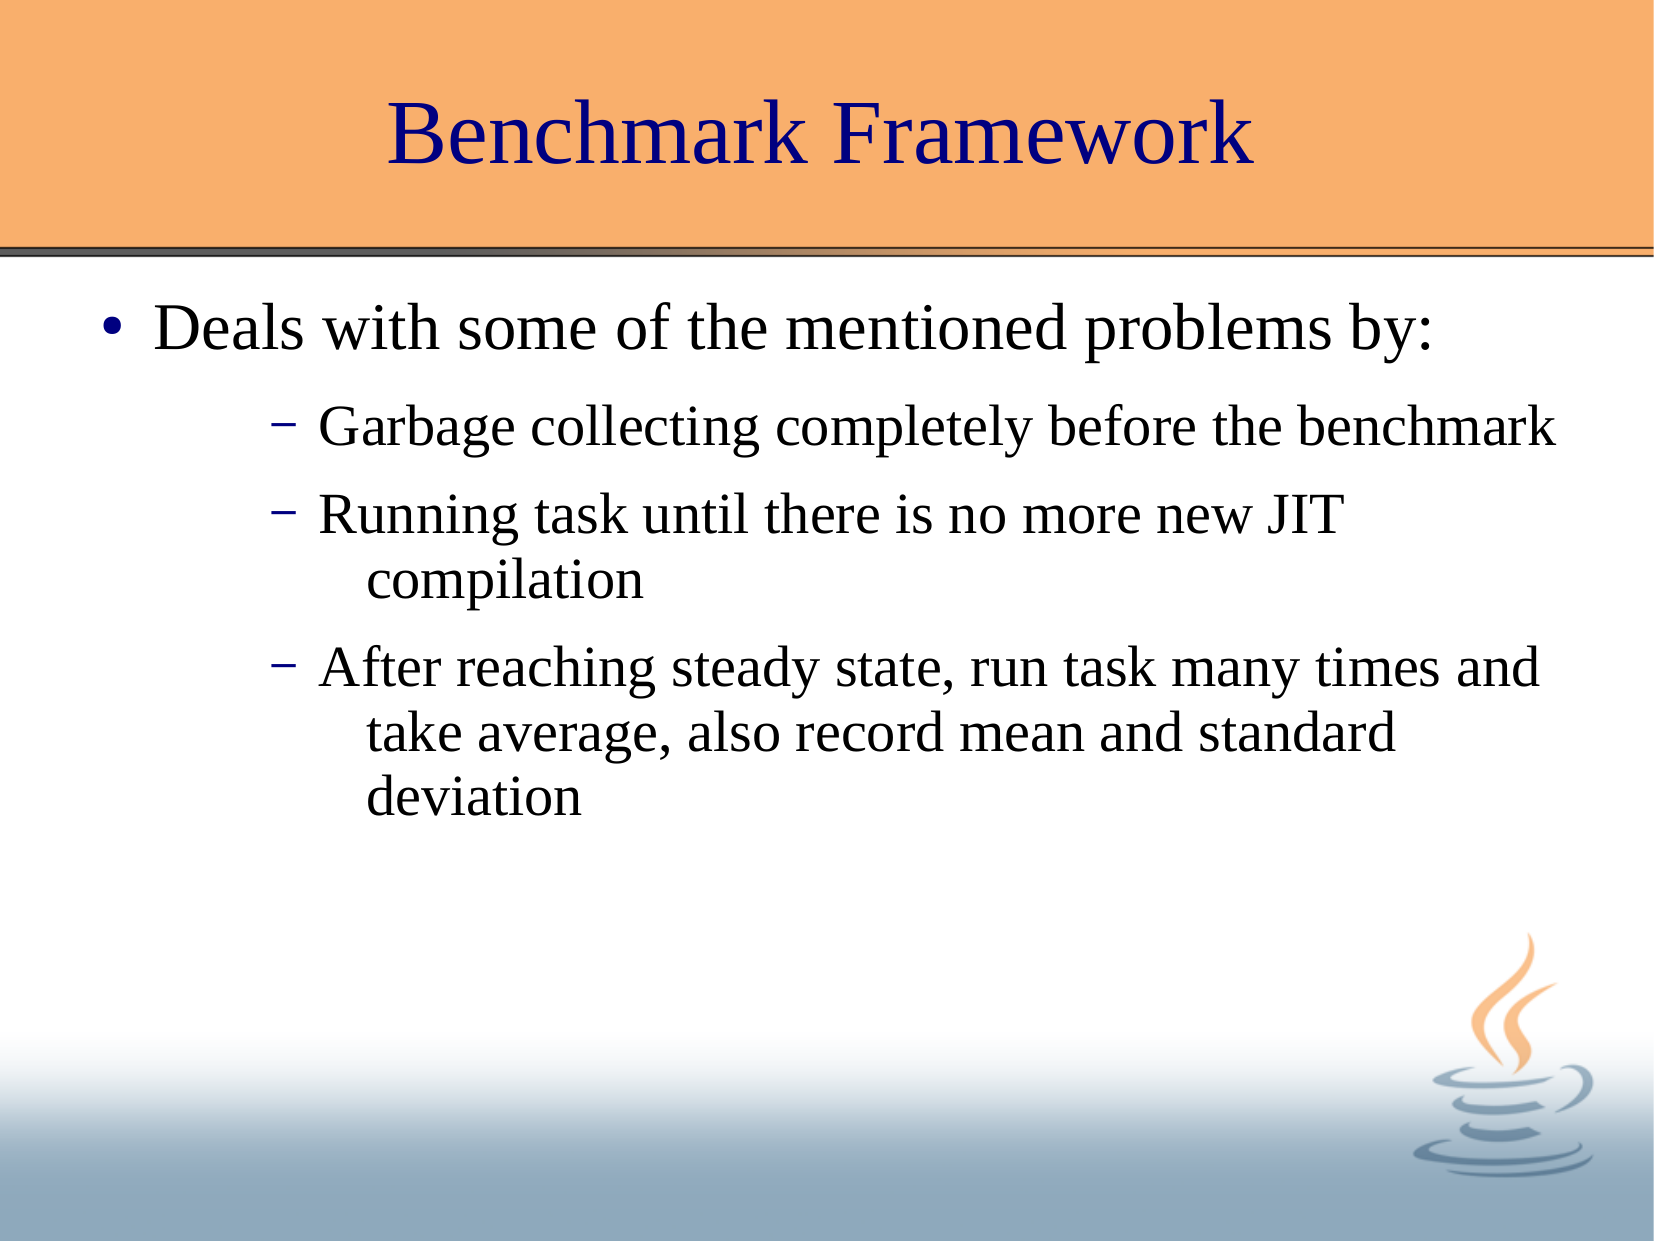

# Benchmark Framework
Deals with some of the mentioned problems by:
Garbage collecting completely before the benchmark
Running task until there is no more new JIT compilation
After reaching steady state, run task many times and take average, also record mean and standard deviation